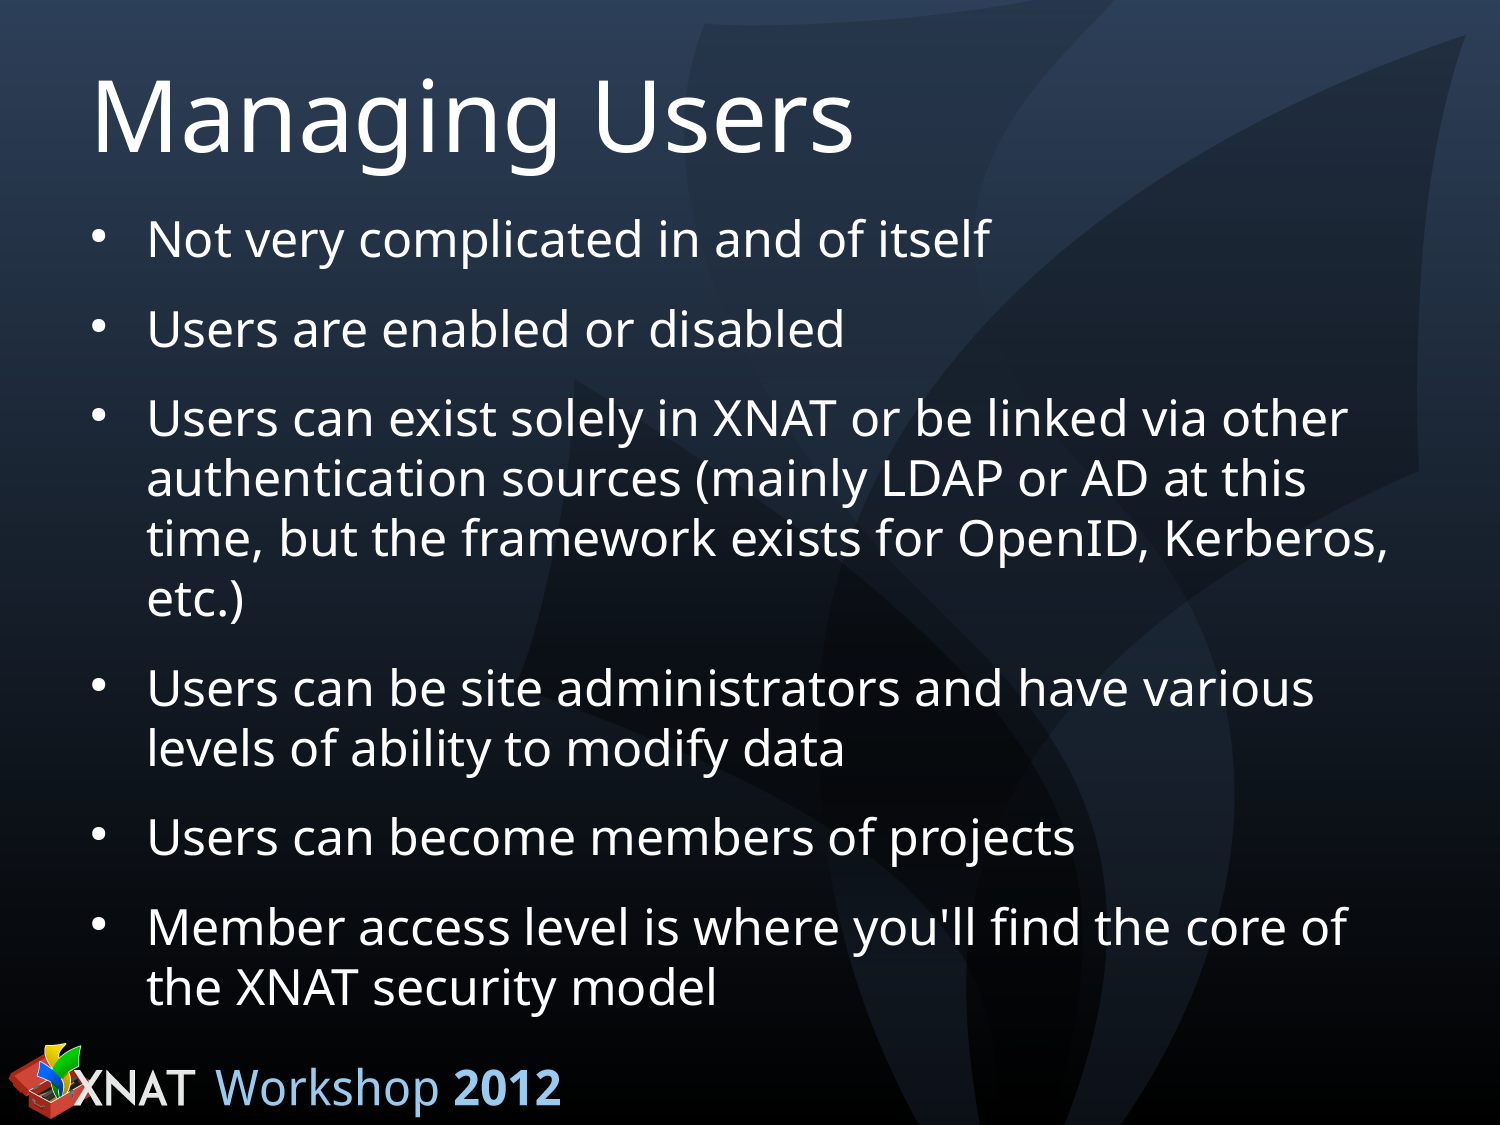

# Managing Users
Not very complicated in and of itself
Users are enabled or disabled
Users can exist solely in XNAT or be linked via other authentication sources (mainly LDAP or AD at this time, but the framework exists for OpenID, Kerberos, etc.)
Users can be site administrators and have various levels of ability to modify data
Users can become members of projects
Member access level is where you'll find the core of the XNAT security model